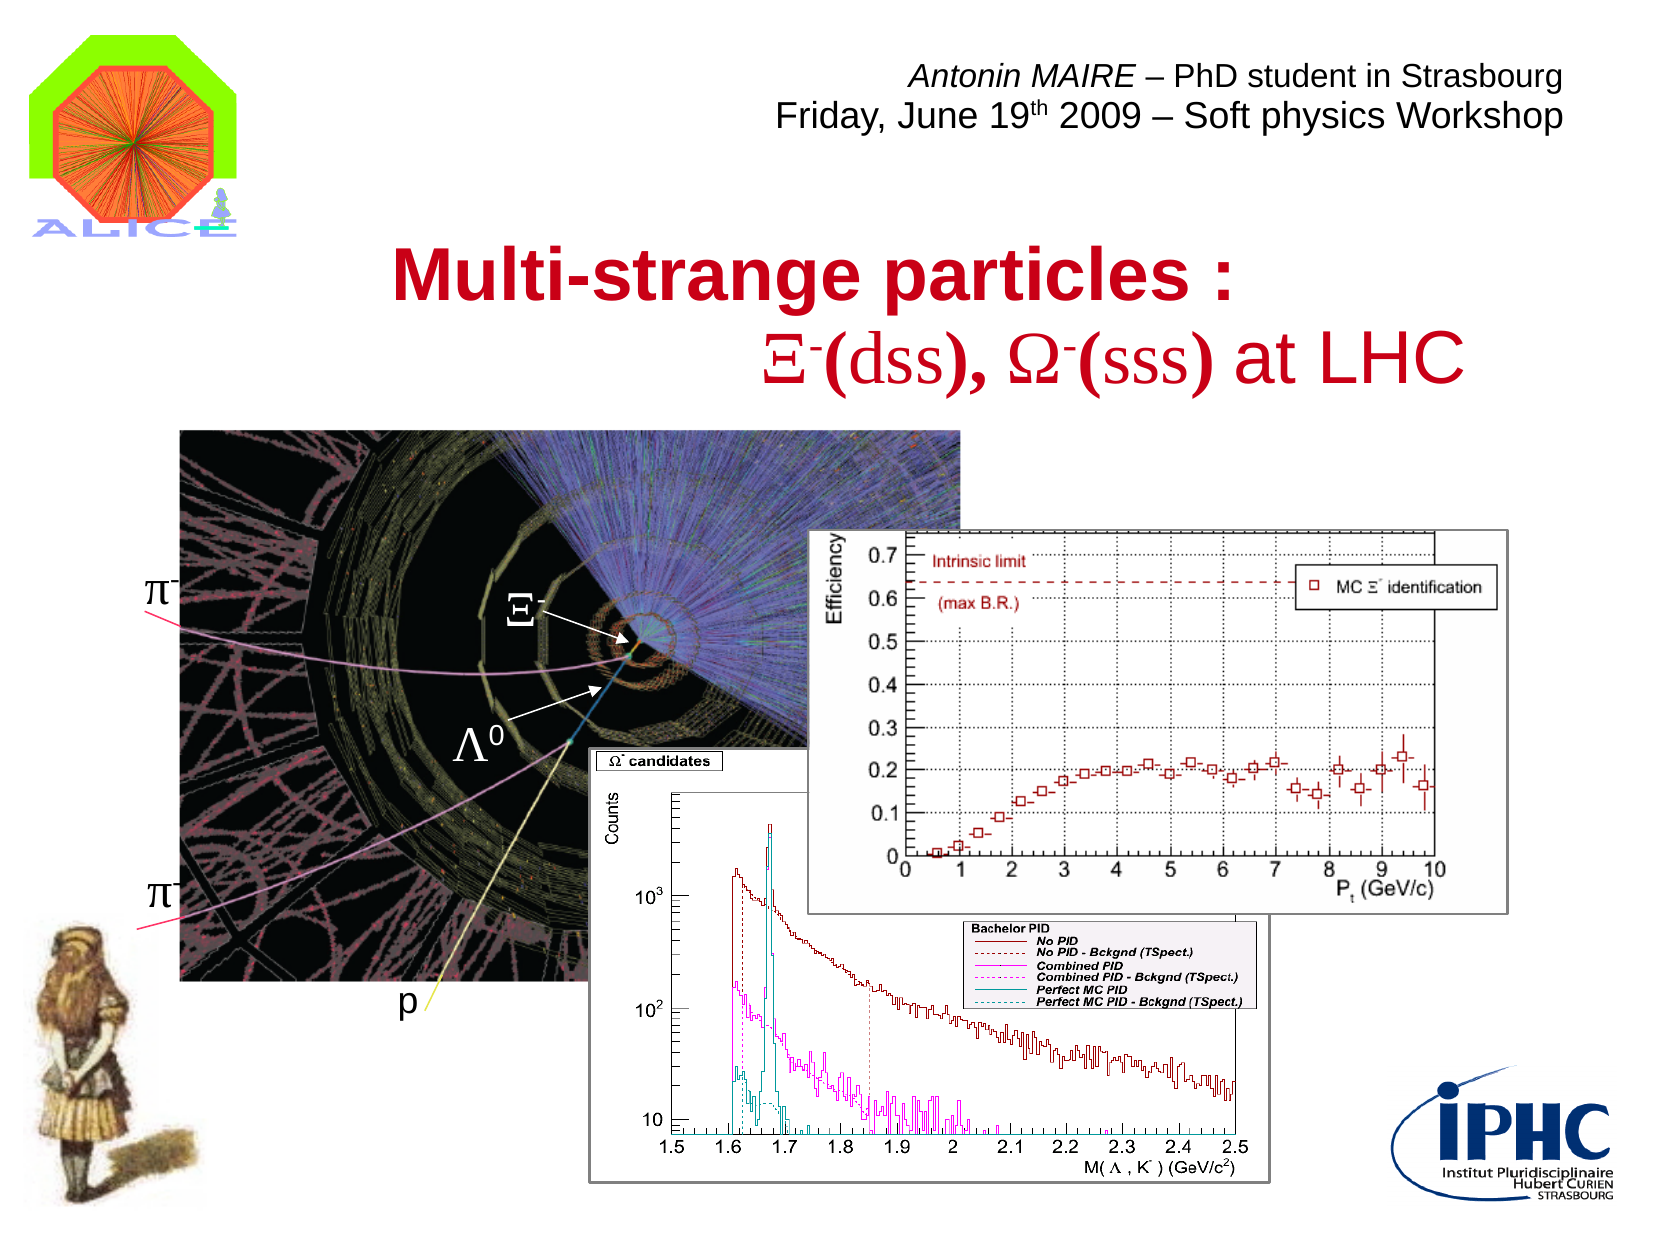

Antonin MAIRE – PhD student in Strasbourg
Friday, June 19th 2009 – Soft physics Workshop
Multi-strange particles :
					Ξ-(dss), Ω-(sss) at LHC
π-
Ξ-
Λ0
π-
p